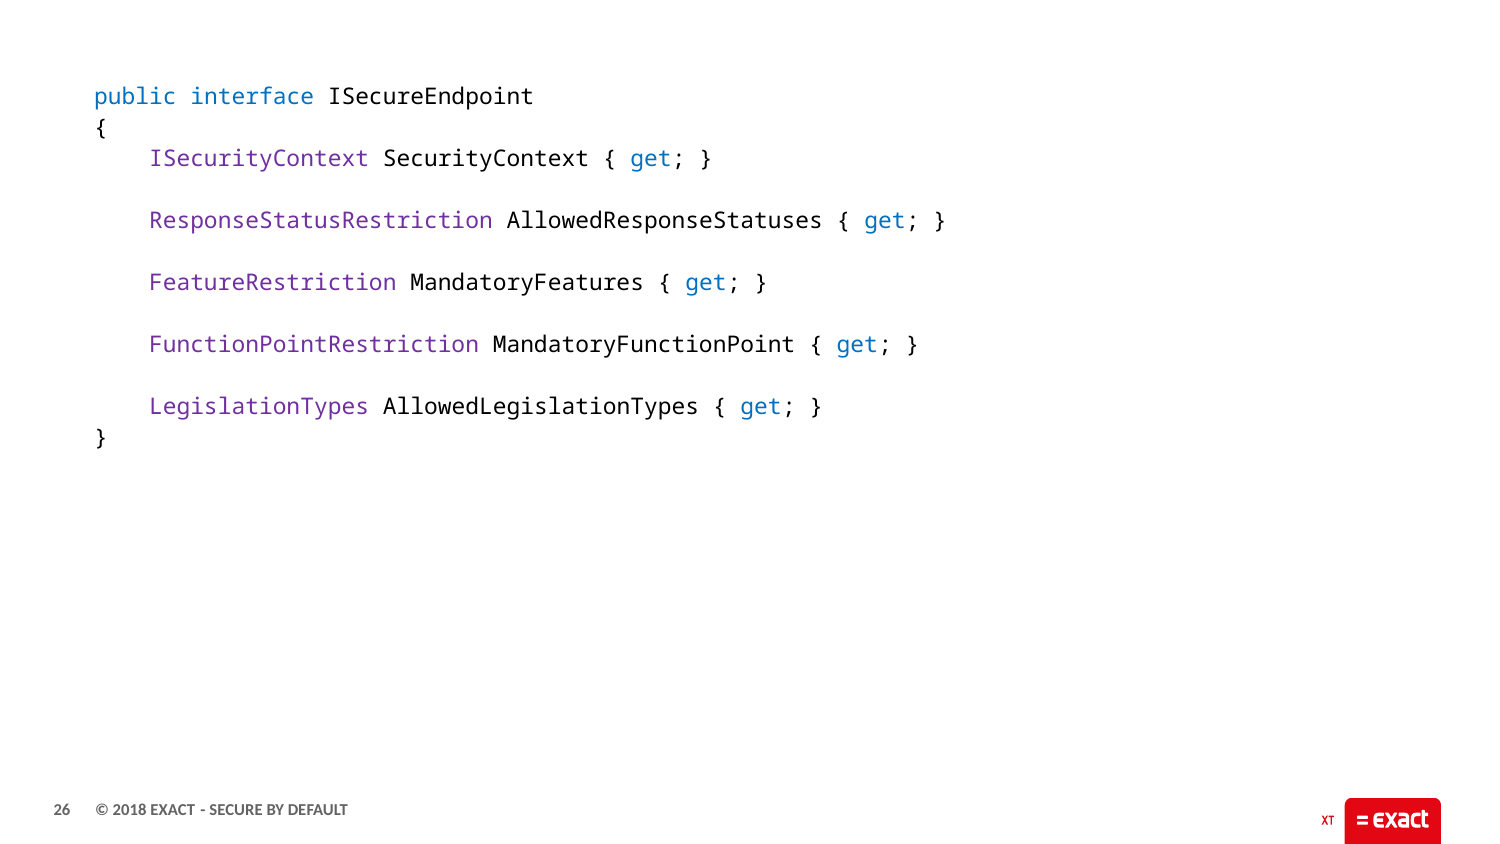

# public interface ISecureEndpoint
{
 ISecurityContext SecurityContext { get; }
 ResponseStatusRestriction AllowedResponseStatuses { get; }
 FeatureRestriction MandatoryFeatures { get; }
 FunctionPointRestriction MandatoryFunctionPoint { get; }
 LegislationTypes AllowedLegislationTypes { get; }
}
- Secure by default